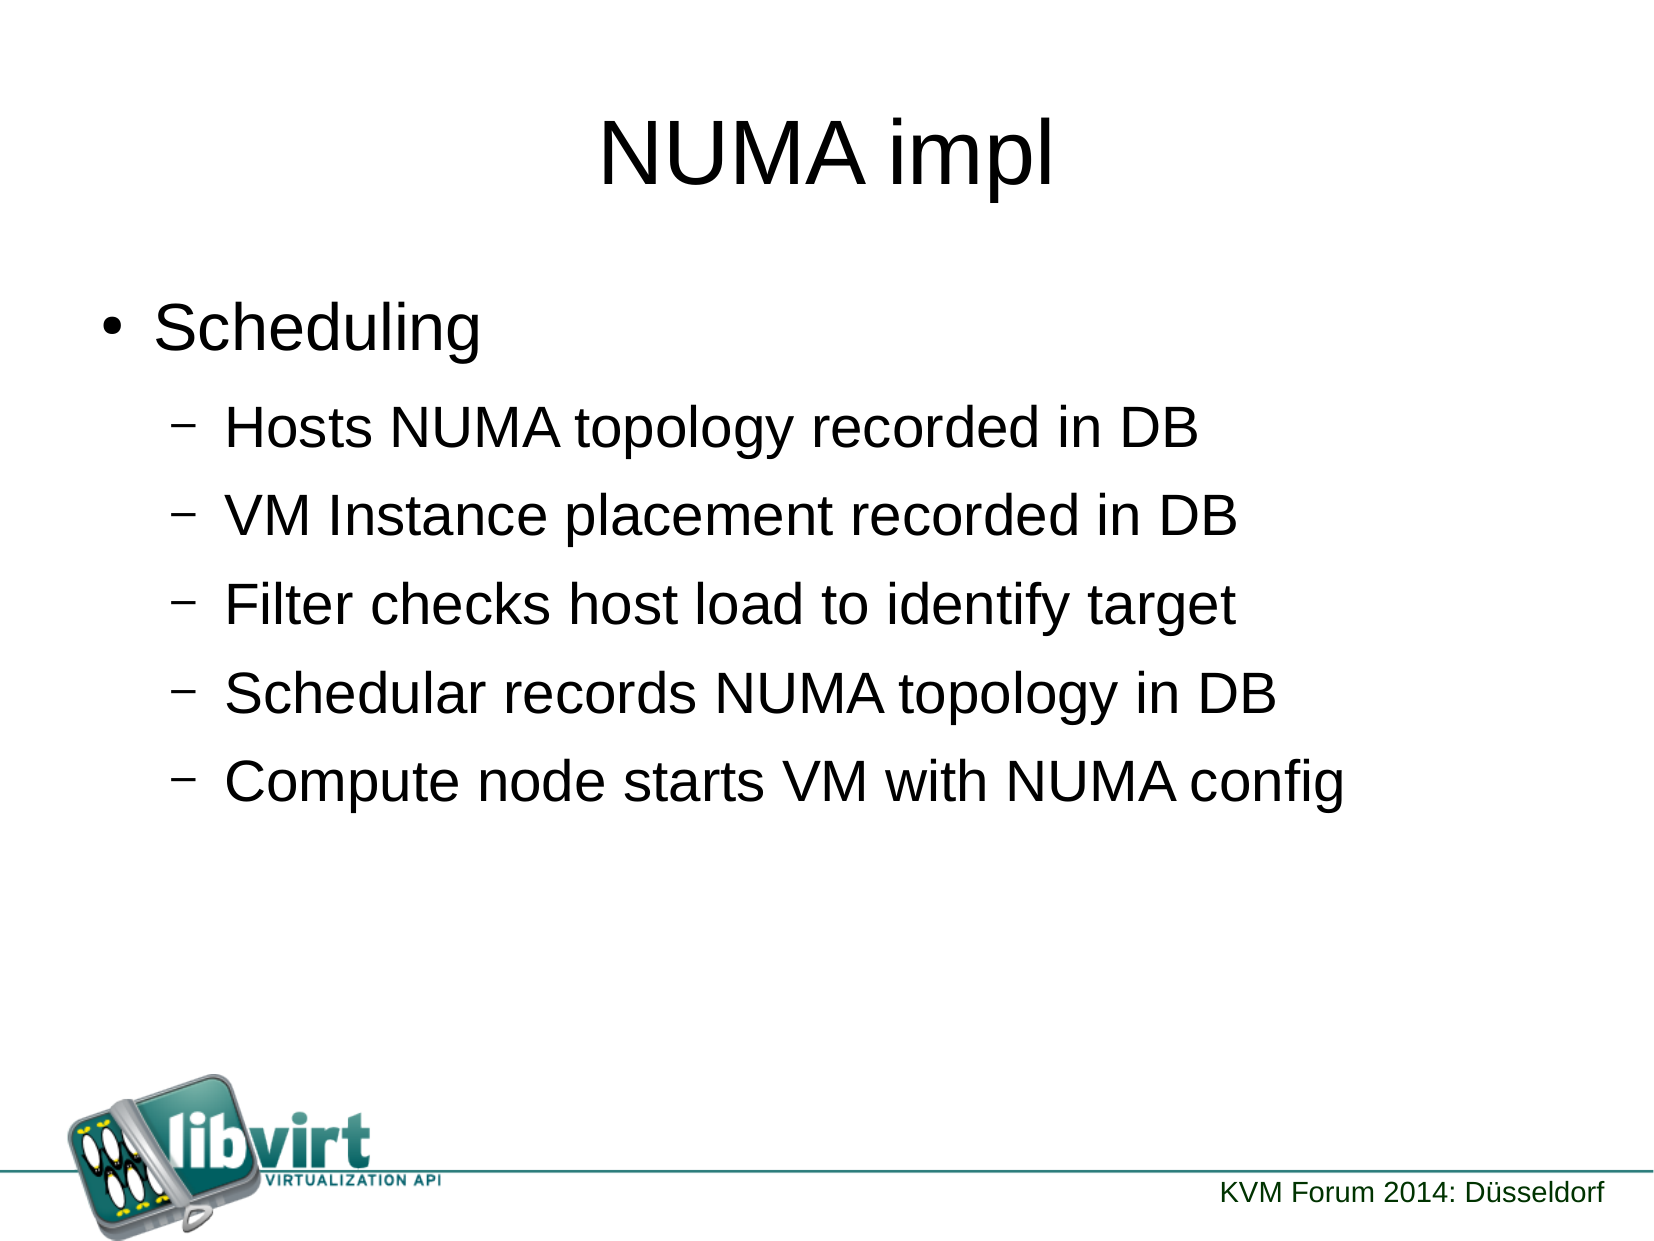

# NUMA impl
Scheduling
Hosts NUMA topology recorded in DB
VM Instance placement recorded in DB
Filter checks host load to identify target
Schedular records NUMA topology in DB
Compute node starts VM with NUMA config